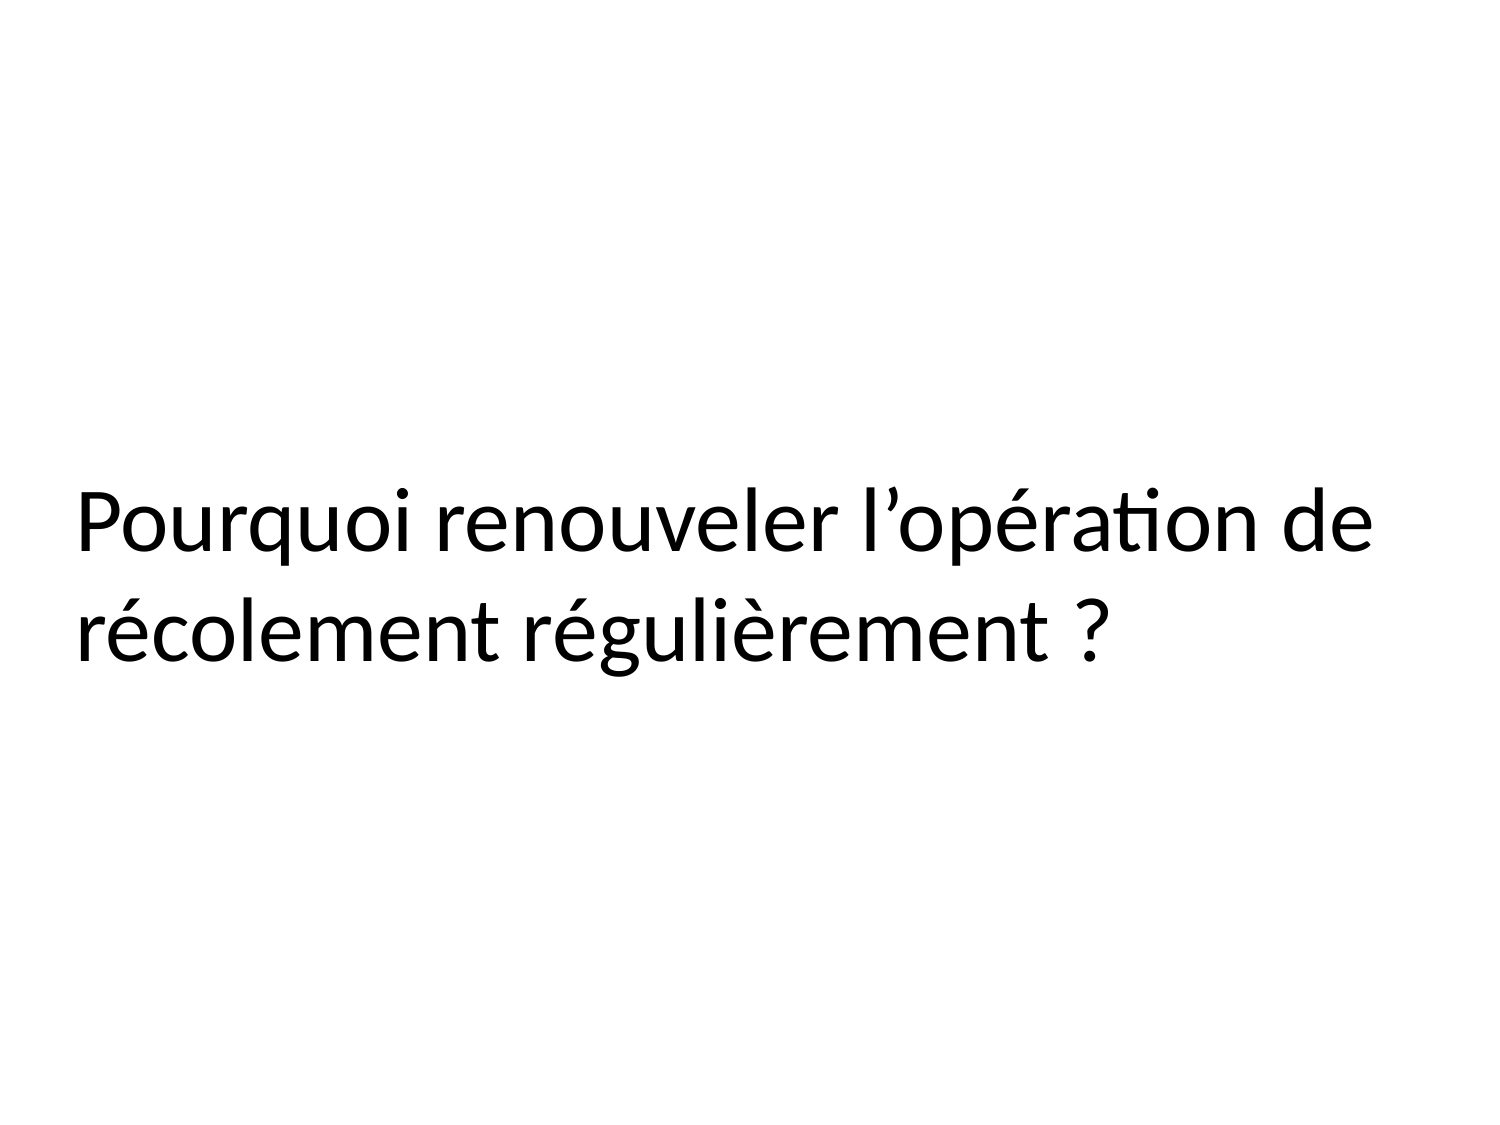

# Pourquoi renouveler l’opération de récolement régulièrement ?